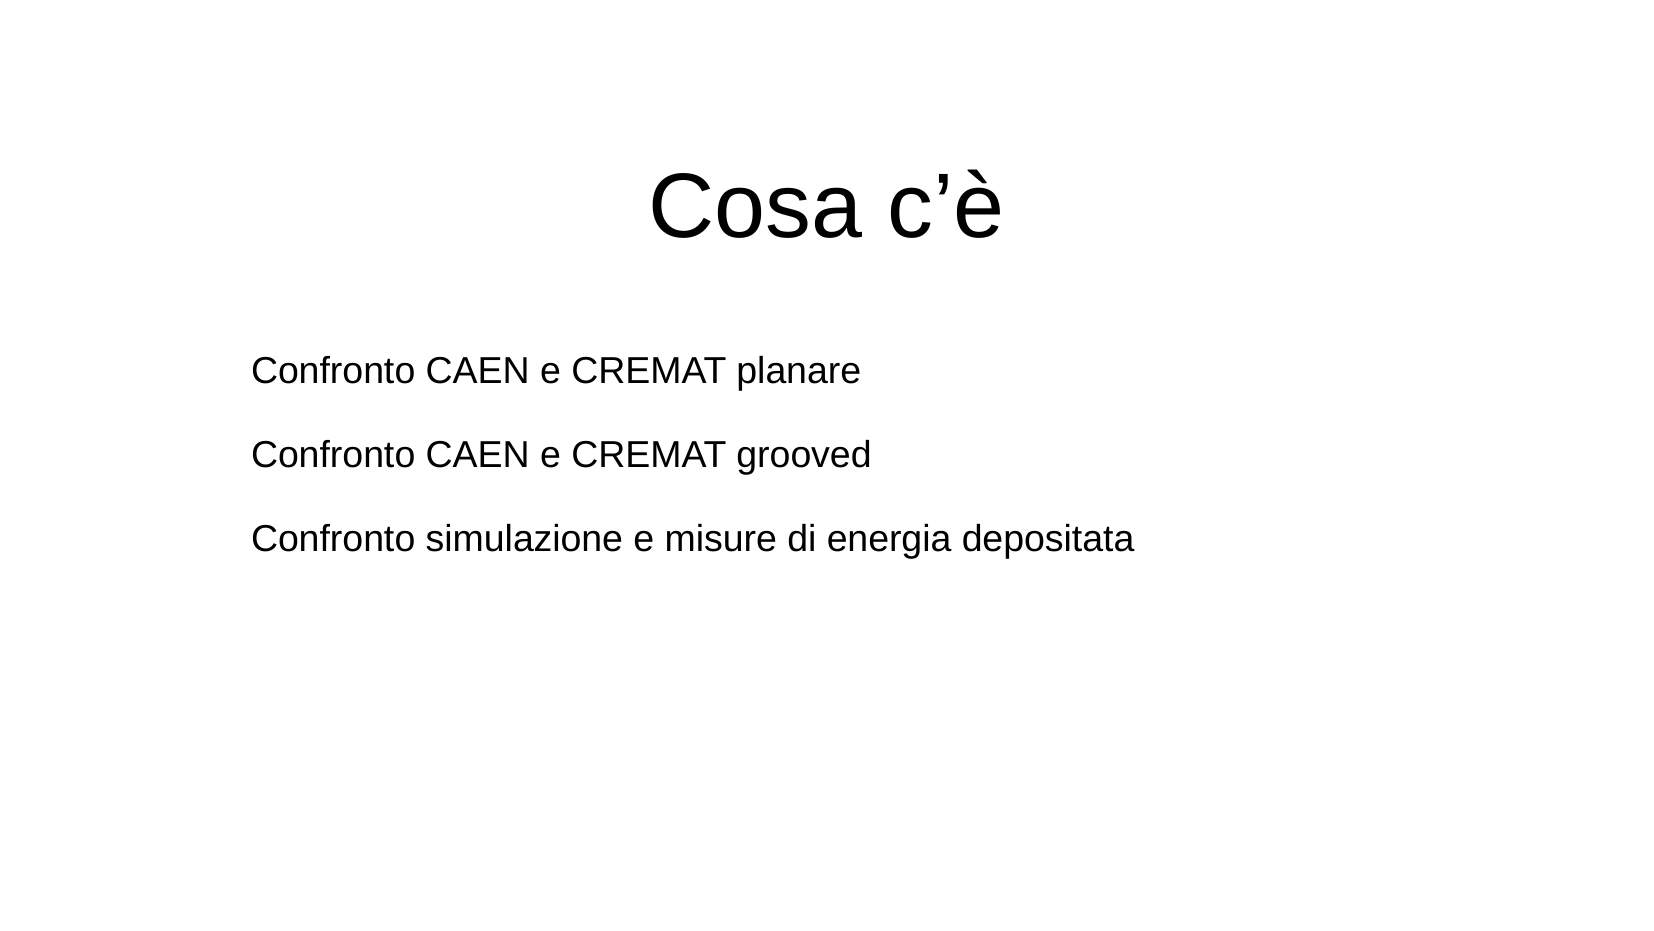

# Cosa c’è
Confronto CAEN e CREMAT planare
Confronto CAEN e CREMAT grooved
Confronto simulazione e misure di energia depositata